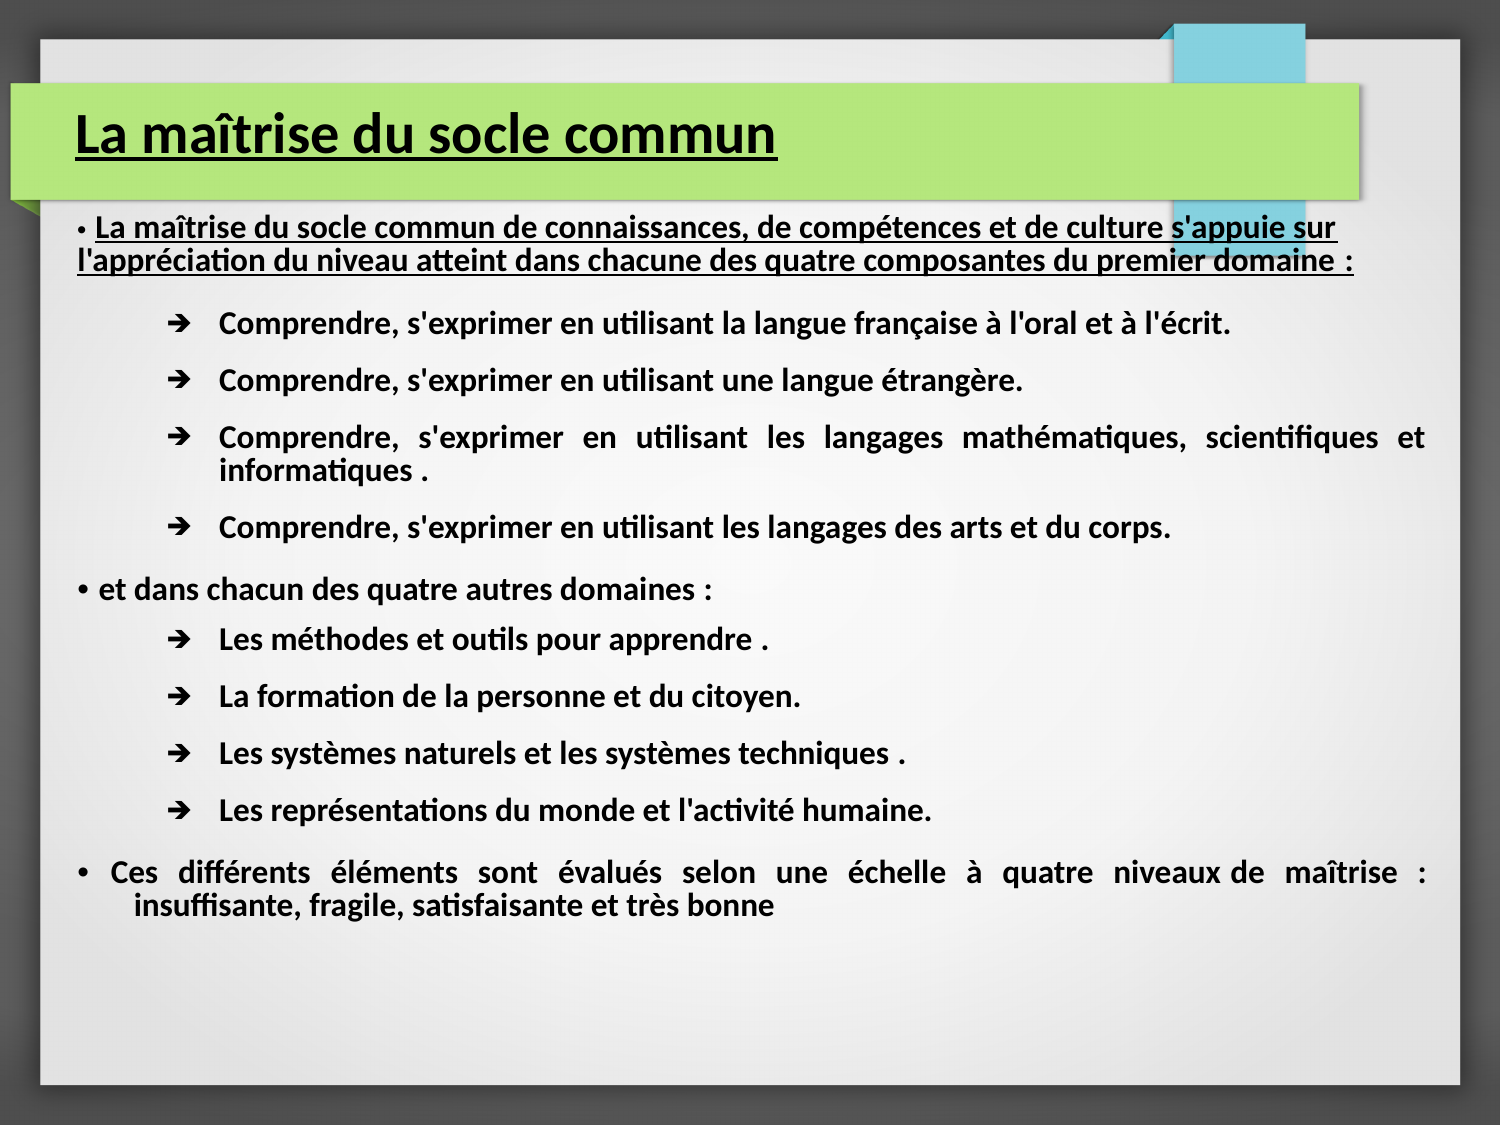

# La maîtrise du socle commun
• La maîtrise du socle commun de connaissances, de compétences et de culture s'appuie sur l'appréciation du niveau atteint dans chacune des quatre composantes du premier domaine :
Comprendre, s'exprimer en utilisant la langue française à l'oral et à l'écrit.
Comprendre, s'exprimer en utilisant une langue étrangère.
Comprendre, s'exprimer en utilisant les langages mathématiques, scientifiques et informatiques .
Comprendre, s'exprimer en utilisant les langages des arts et du corps.
• et dans chacun des quatre autres domaines :
Les méthodes et outils pour apprendre .
La formation de la personne et du citoyen.
Les systèmes naturels et les systèmes techniques .
Les représentations du monde et l'activité humaine.
• Ces différents éléments sont évalués selon une échelle à quatre niveaux de maîtrise : insuffisante, fragile, satisfaisante et très bonne